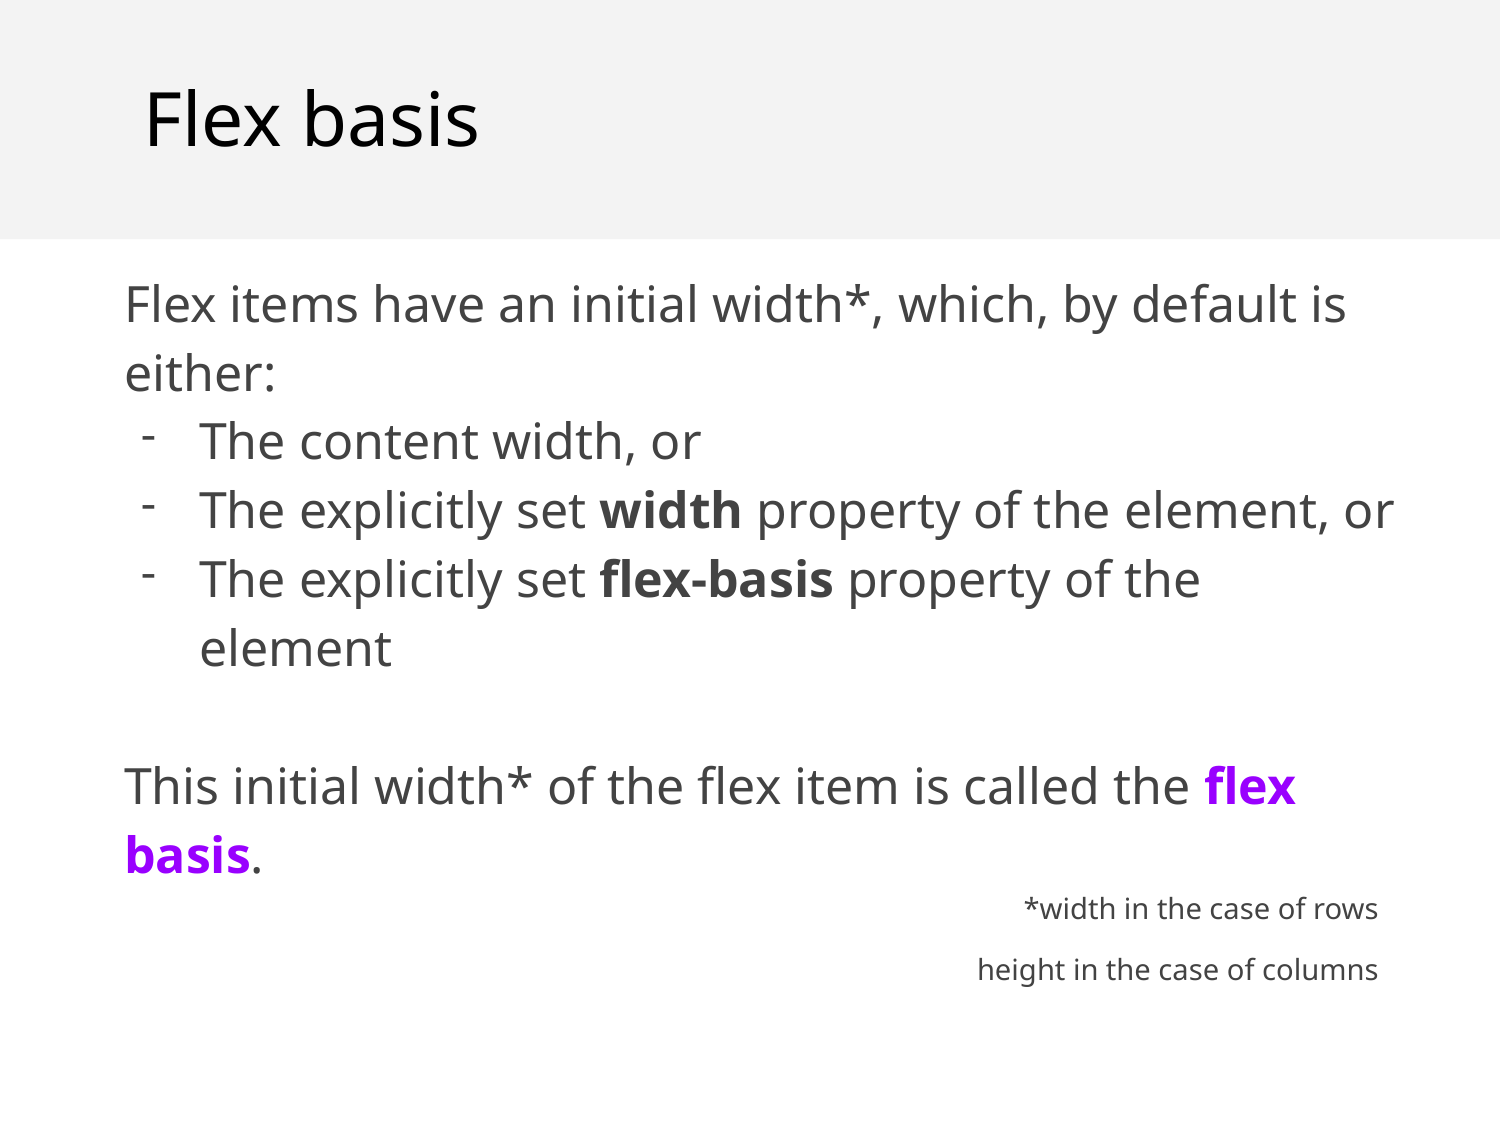

# Flex basis
Flex items have an initial width*, which, by default is either:
The content width, or
The explicitly set width property of the element, or
The explicitly set flex-basis property of the element
This initial width* of the flex item is called the flex basis.
*width in the case of rows
 height in the case of columns